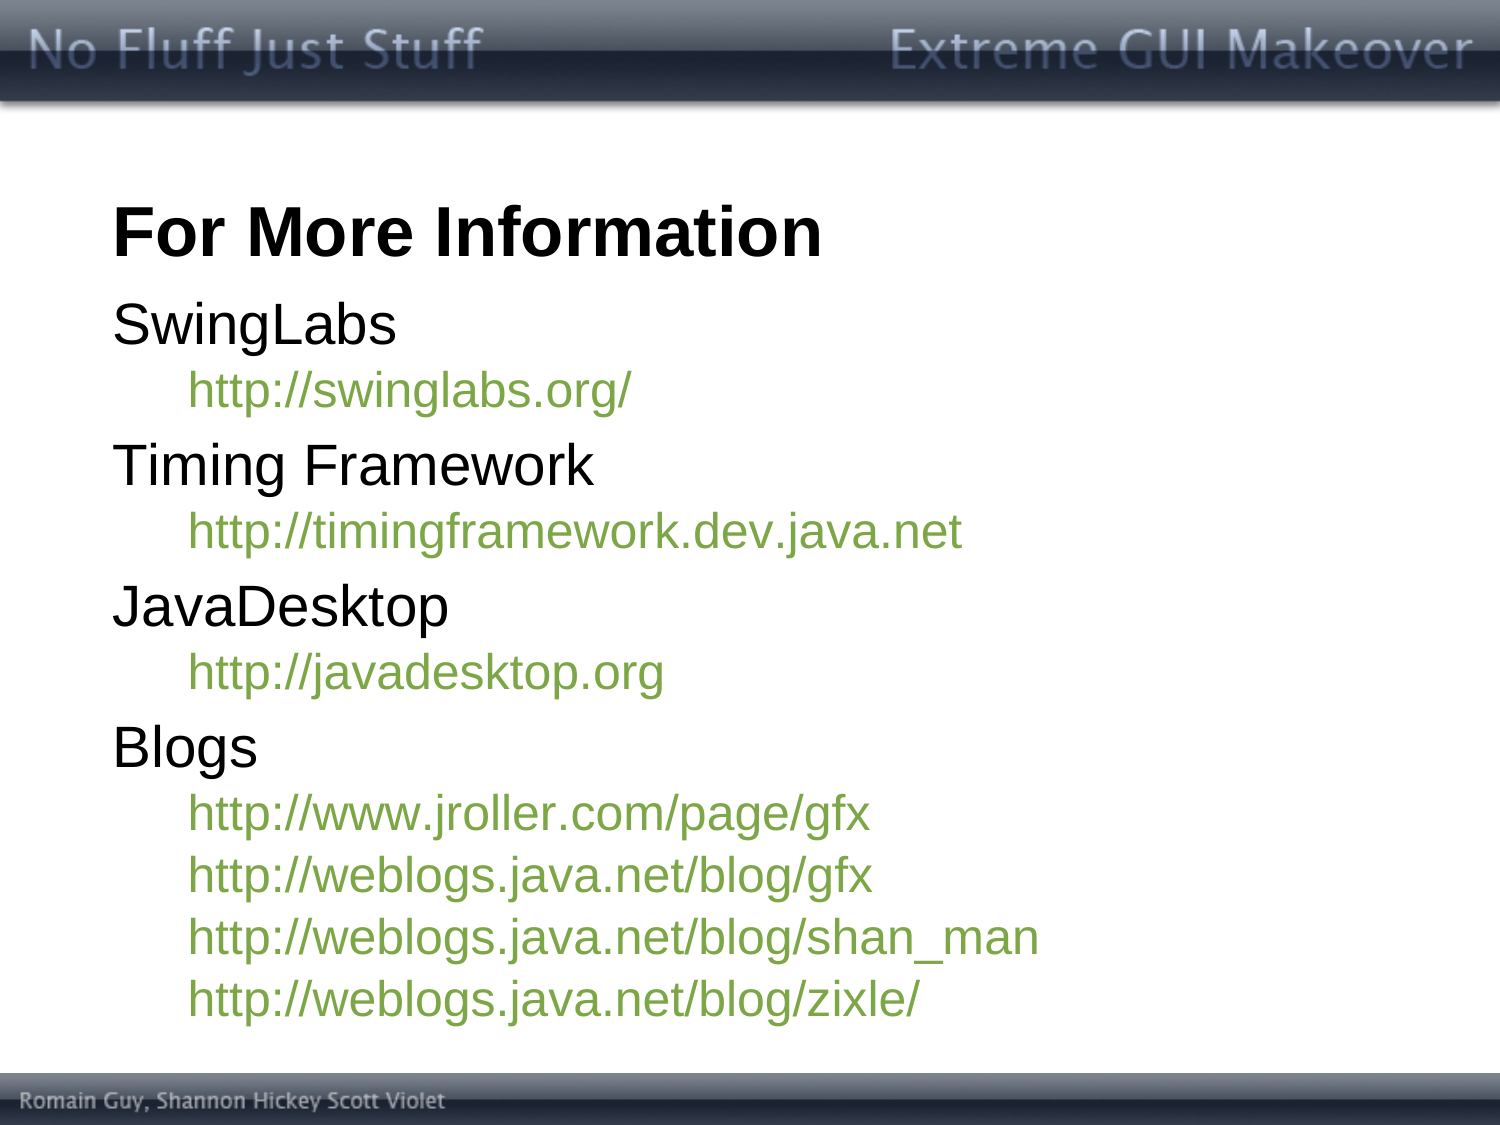

# For More Information
SwingLabs
http://swinglabs.org/
Timing Framework
http://timingframework.dev.java.net
JavaDesktop
http://javadesktop.org
Blogs
http://www.jroller.com/page/gfx
http://weblogs.java.net/blog/gfx
http://weblogs.java.net/blog/shan_man
http://weblogs.java.net/blog/zixle/